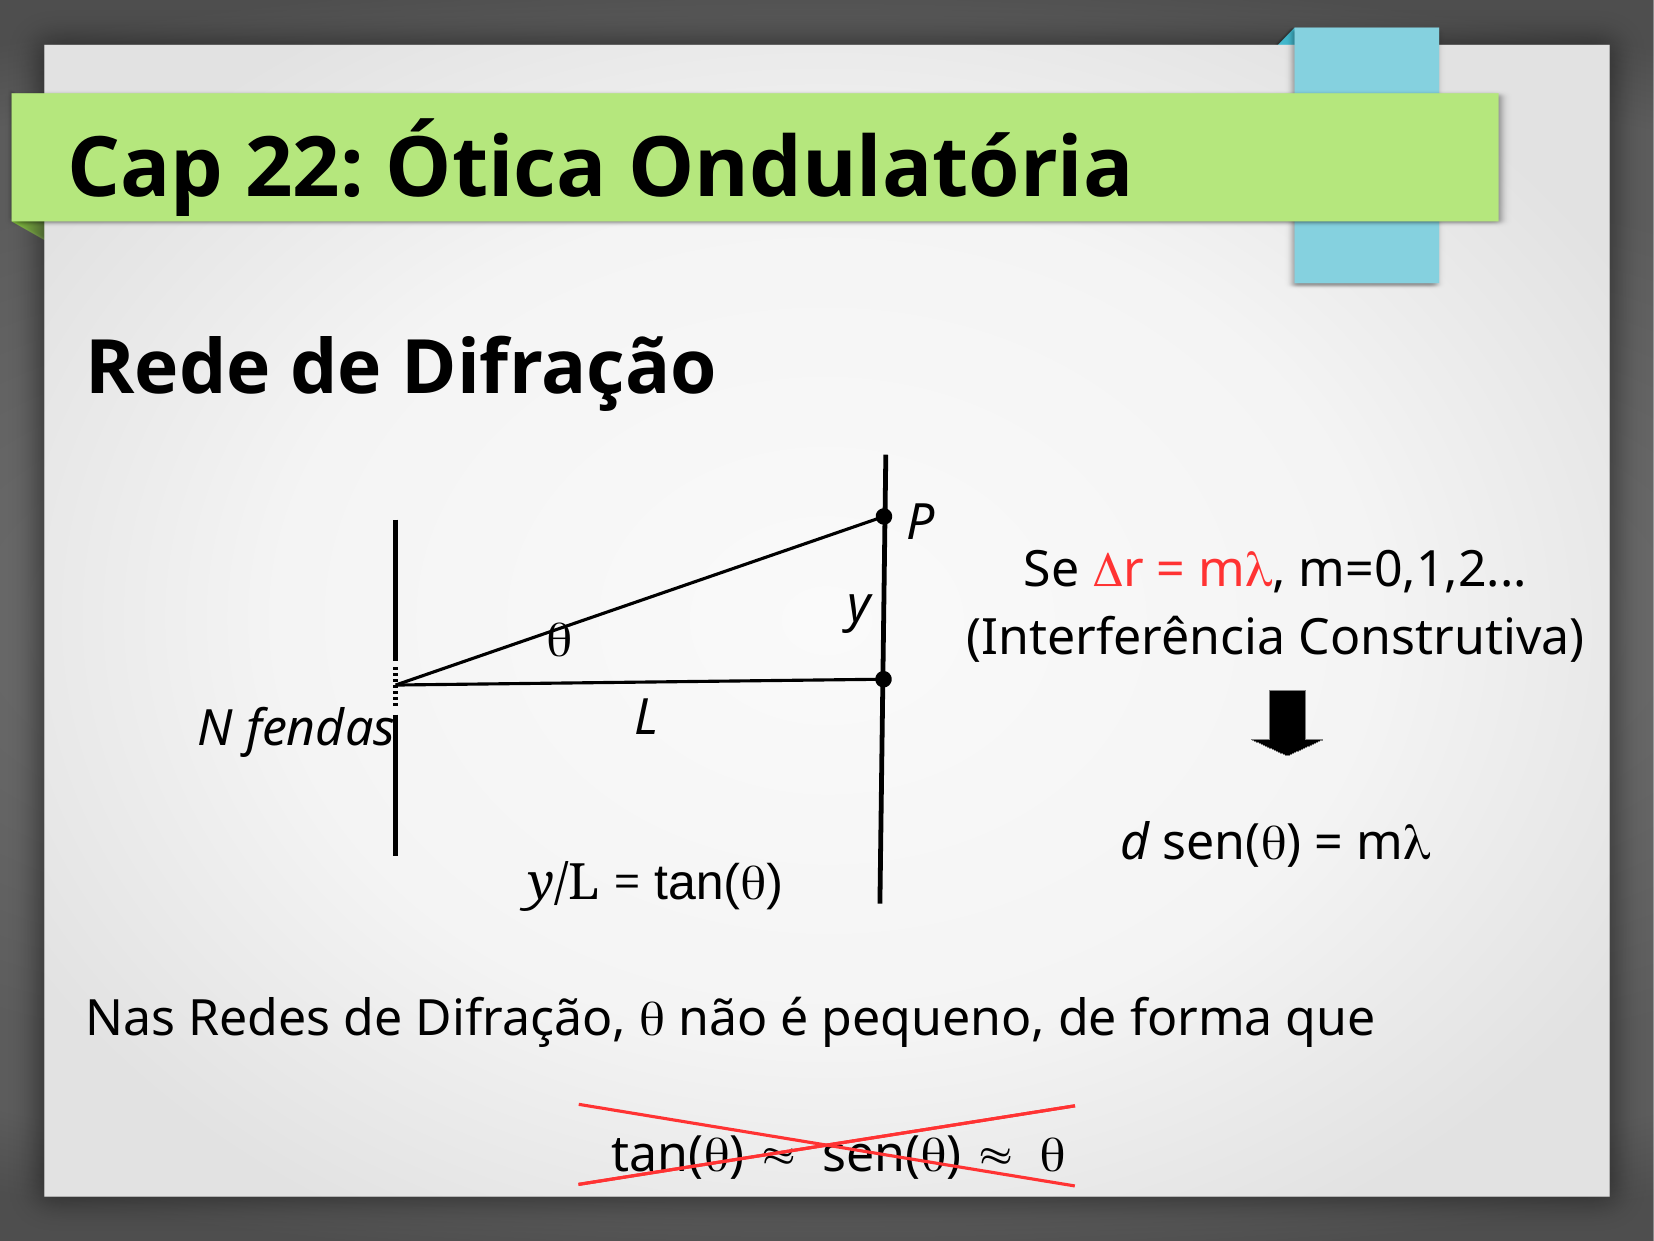

Cap 22: Ótica Ondulatória
Rede de Difração
P
Se Dr = ml, m=0,1,2...
(Interferência Construtiva)
d sen(q) = ml
y
q
L
N fendas
y/L = tan(q)
Nas Redes de Difração, q não é pequeno, de forma que
tan(q) » sen(q) » q